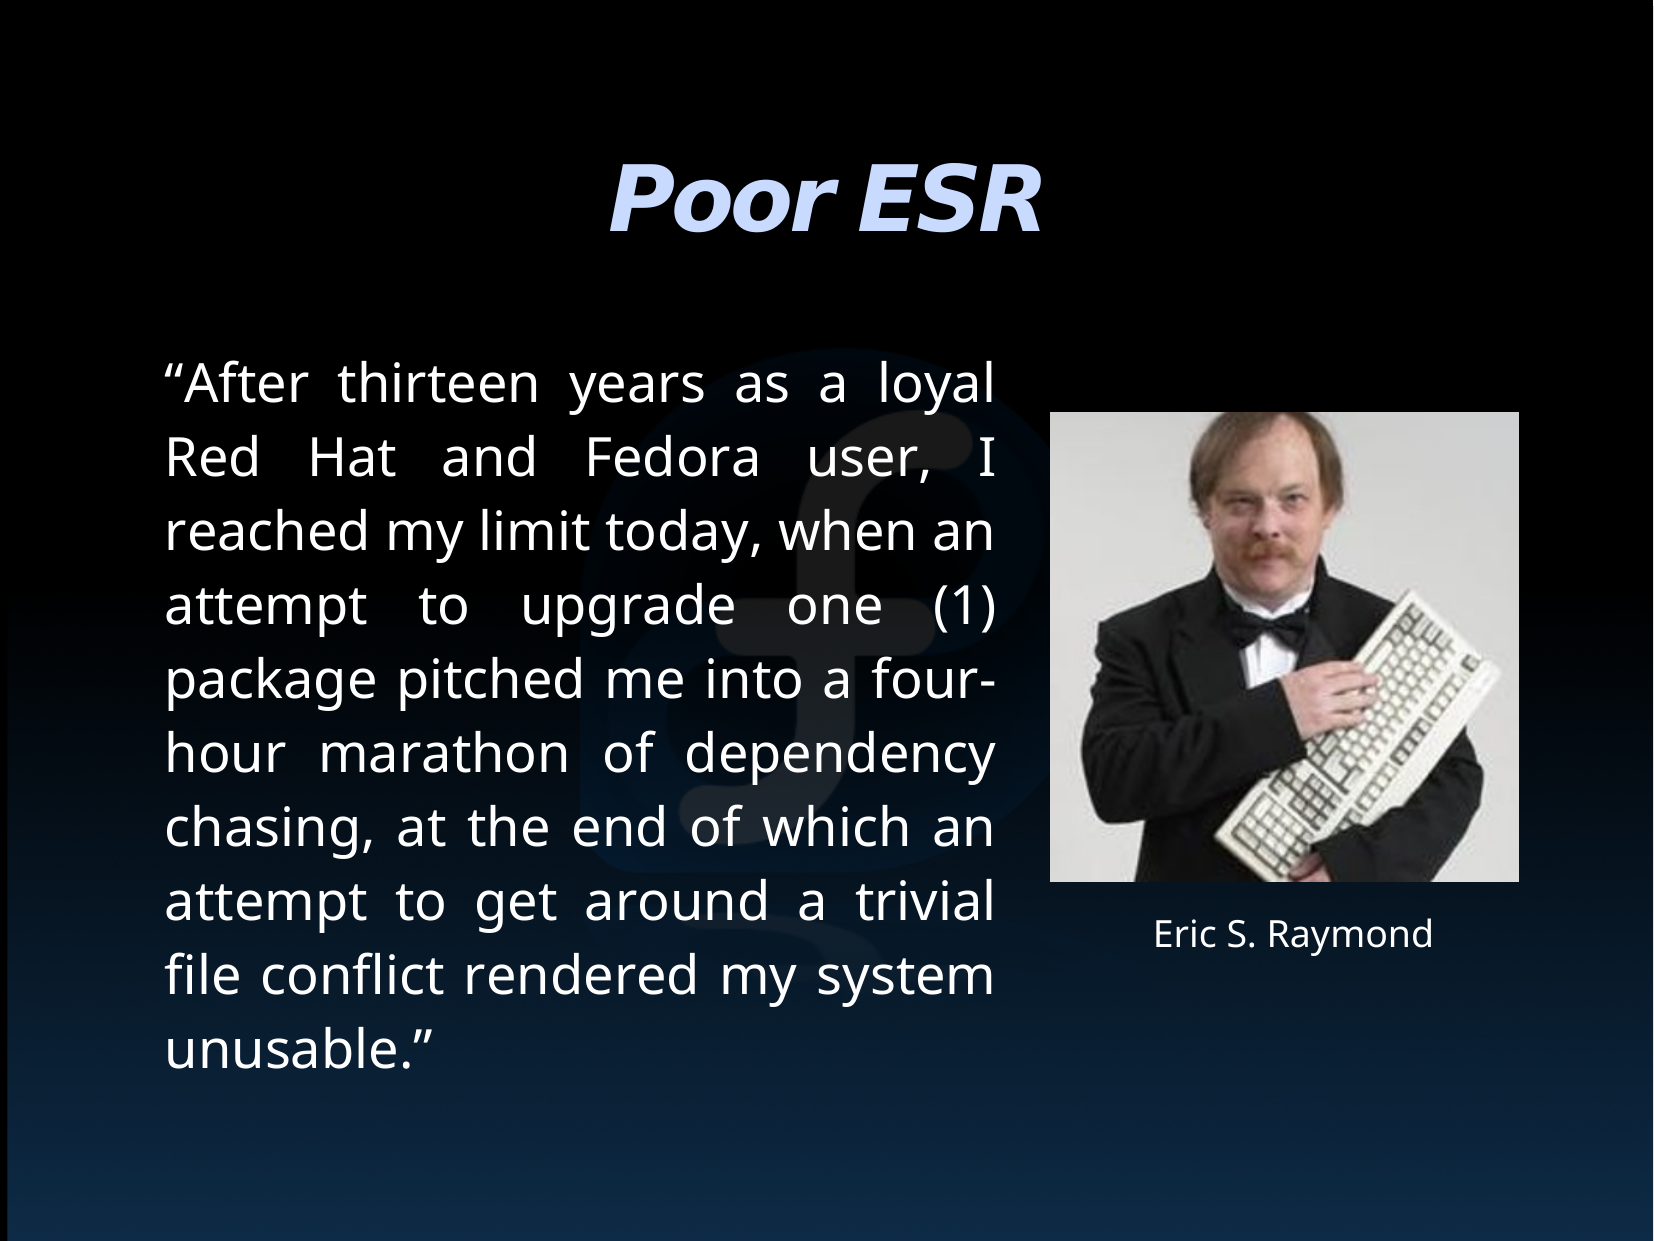

# Poor ESR
“After thirteen years as a loyal Red Hat and Fedora user, I reached my limit today, when an attempt to upgrade one (1) package pitched me into a four-hour marathon of dependency chasing, at the end of which an attempt to get around a trivial file conflict rendered my system unusable.”
Eric S. Raymond